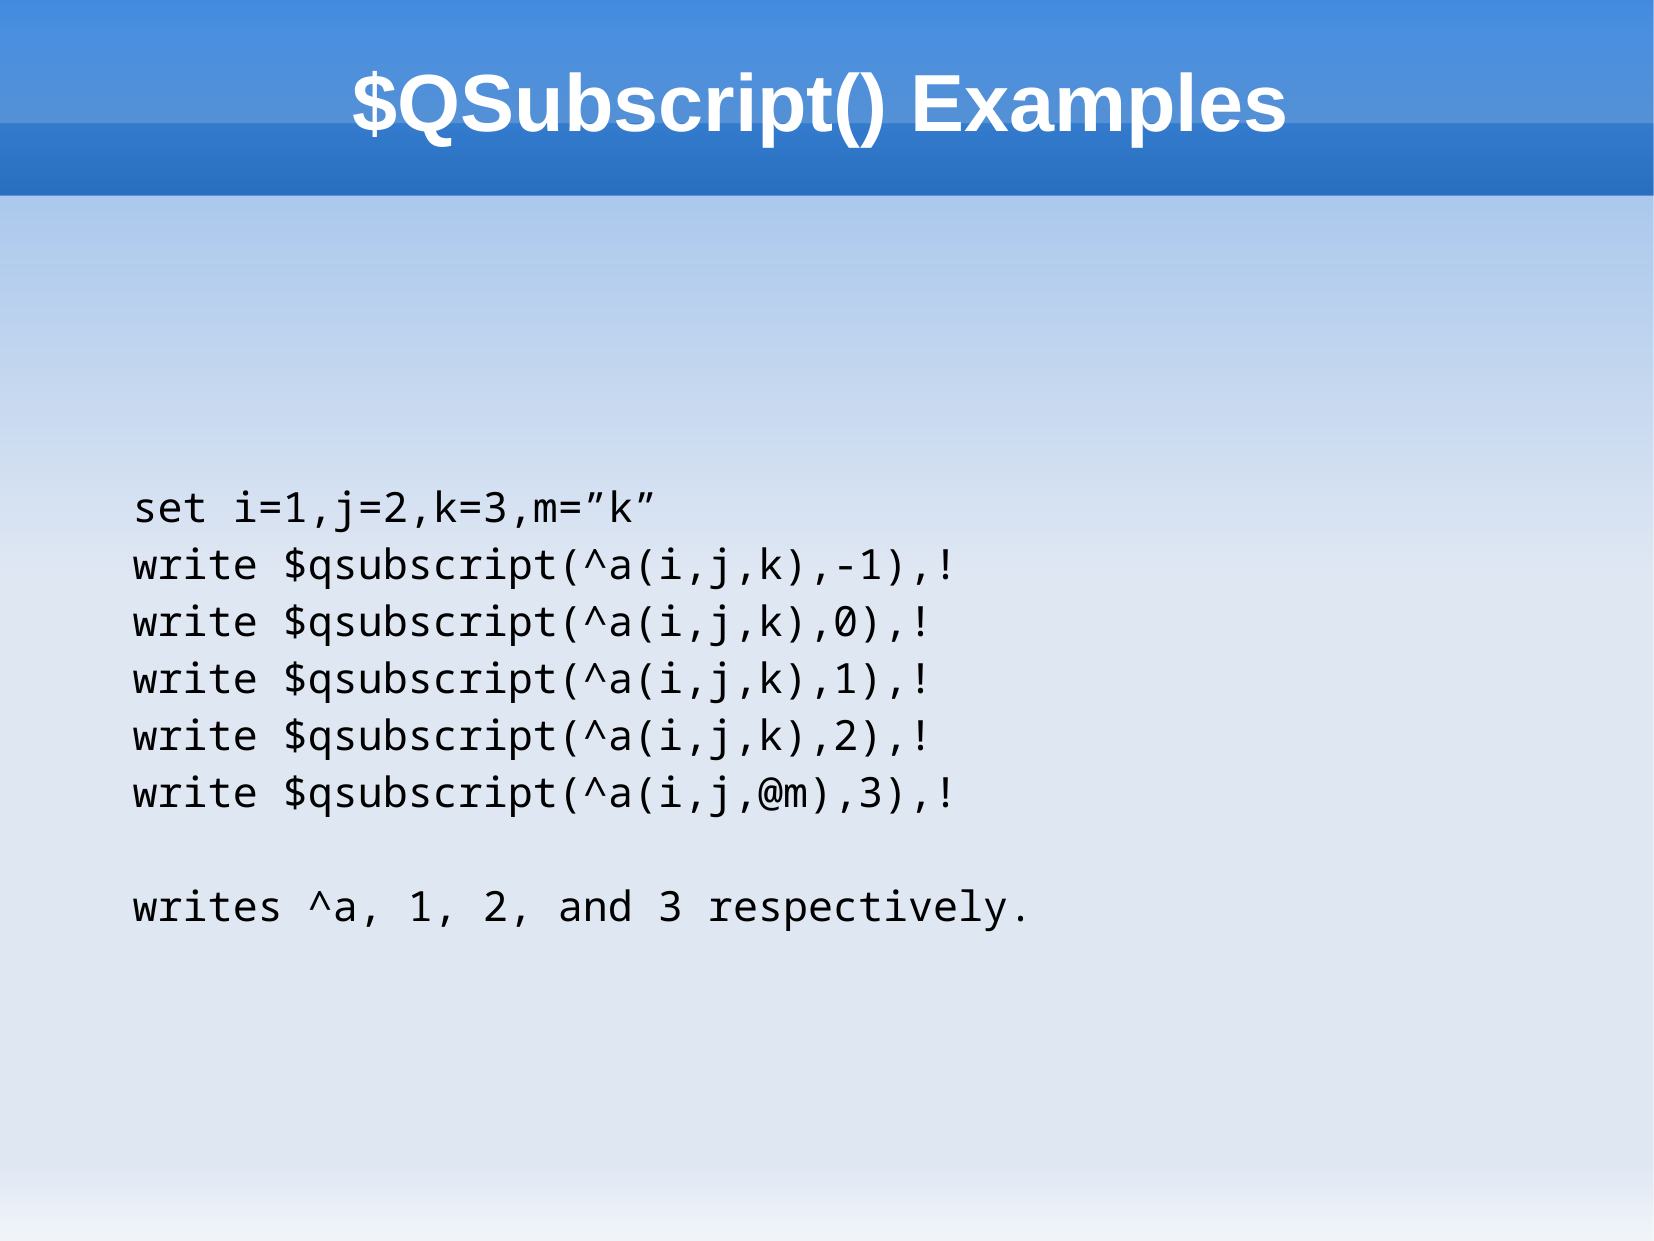

# $QSubscript() Examples
 set i=1,j=2,k=3,m=”k”
 write $qsubscript(^a(i,j,k),-1),!
 write $qsubscript(^a(i,j,k),0),!
 write $qsubscript(^a(i,j,k),1),!
 write $qsubscript(^a(i,j,k),2),!
 write $qsubscript(^a(i,j,@m),3),!
 writes ^a, 1, 2, and 3 respectively.